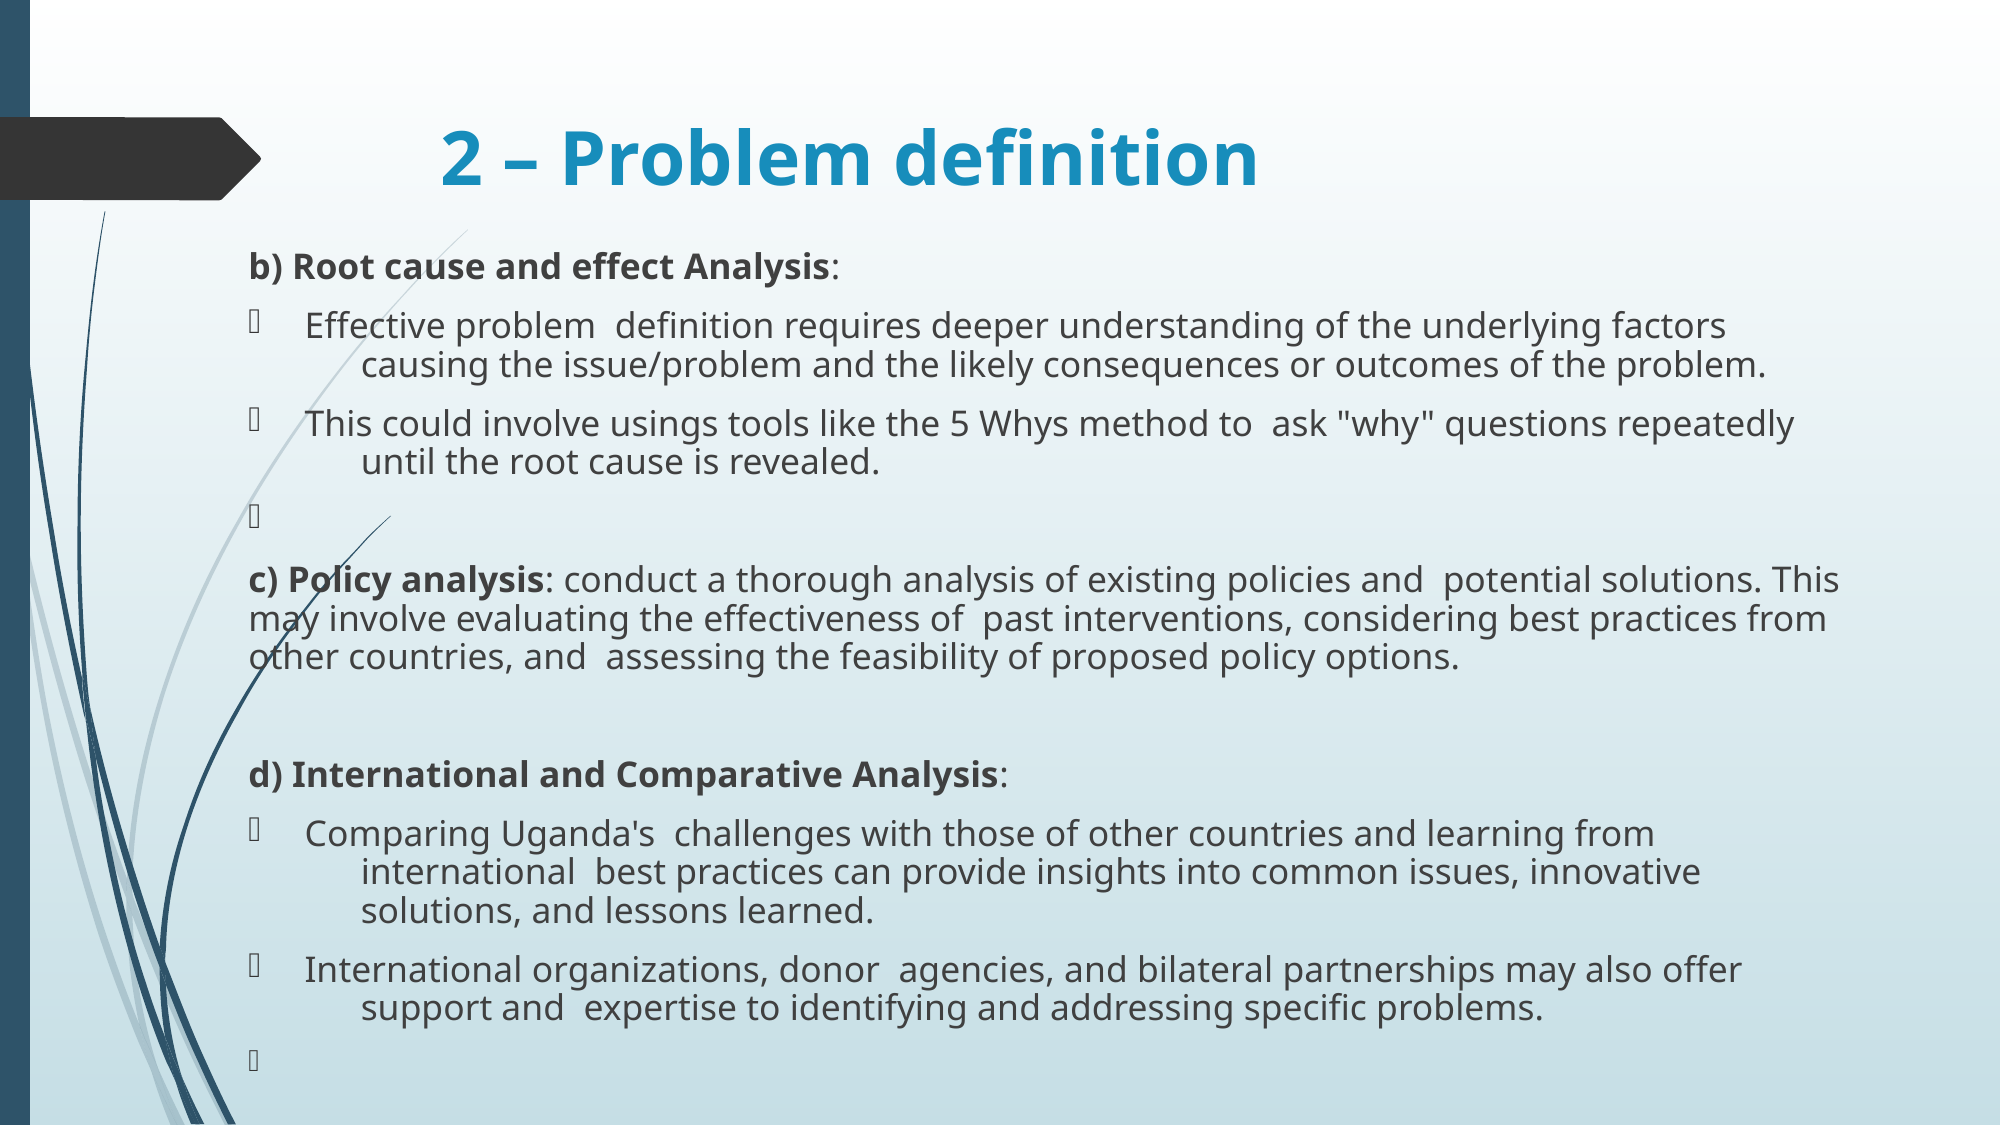

# 2 – Problem definition
b) Root cause and effect Analysis:
Effective problem definition requires deeper understanding of the underlying factors causing the issue/problem and the likely consequences or outcomes of the problem.
This could involve usings tools like the 5 Whys method to ask "why" questions repeatedly until the root cause is revealed.
c) Policy analysis: conduct a thorough analysis of existing policies and potential solutions. This may involve evaluating the effectiveness of past interventions, considering best practices from other countries, and assessing the feasibility of proposed policy options.
d) International and Comparative Analysis:
Comparing Uganda's challenges with those of other countries and learning from international best practices can provide insights into common issues, innovative solutions, and lessons learned.
International organizations, donor agencies, and bilateral partnerships may also offer support and expertise to identifying and addressing specific problems.